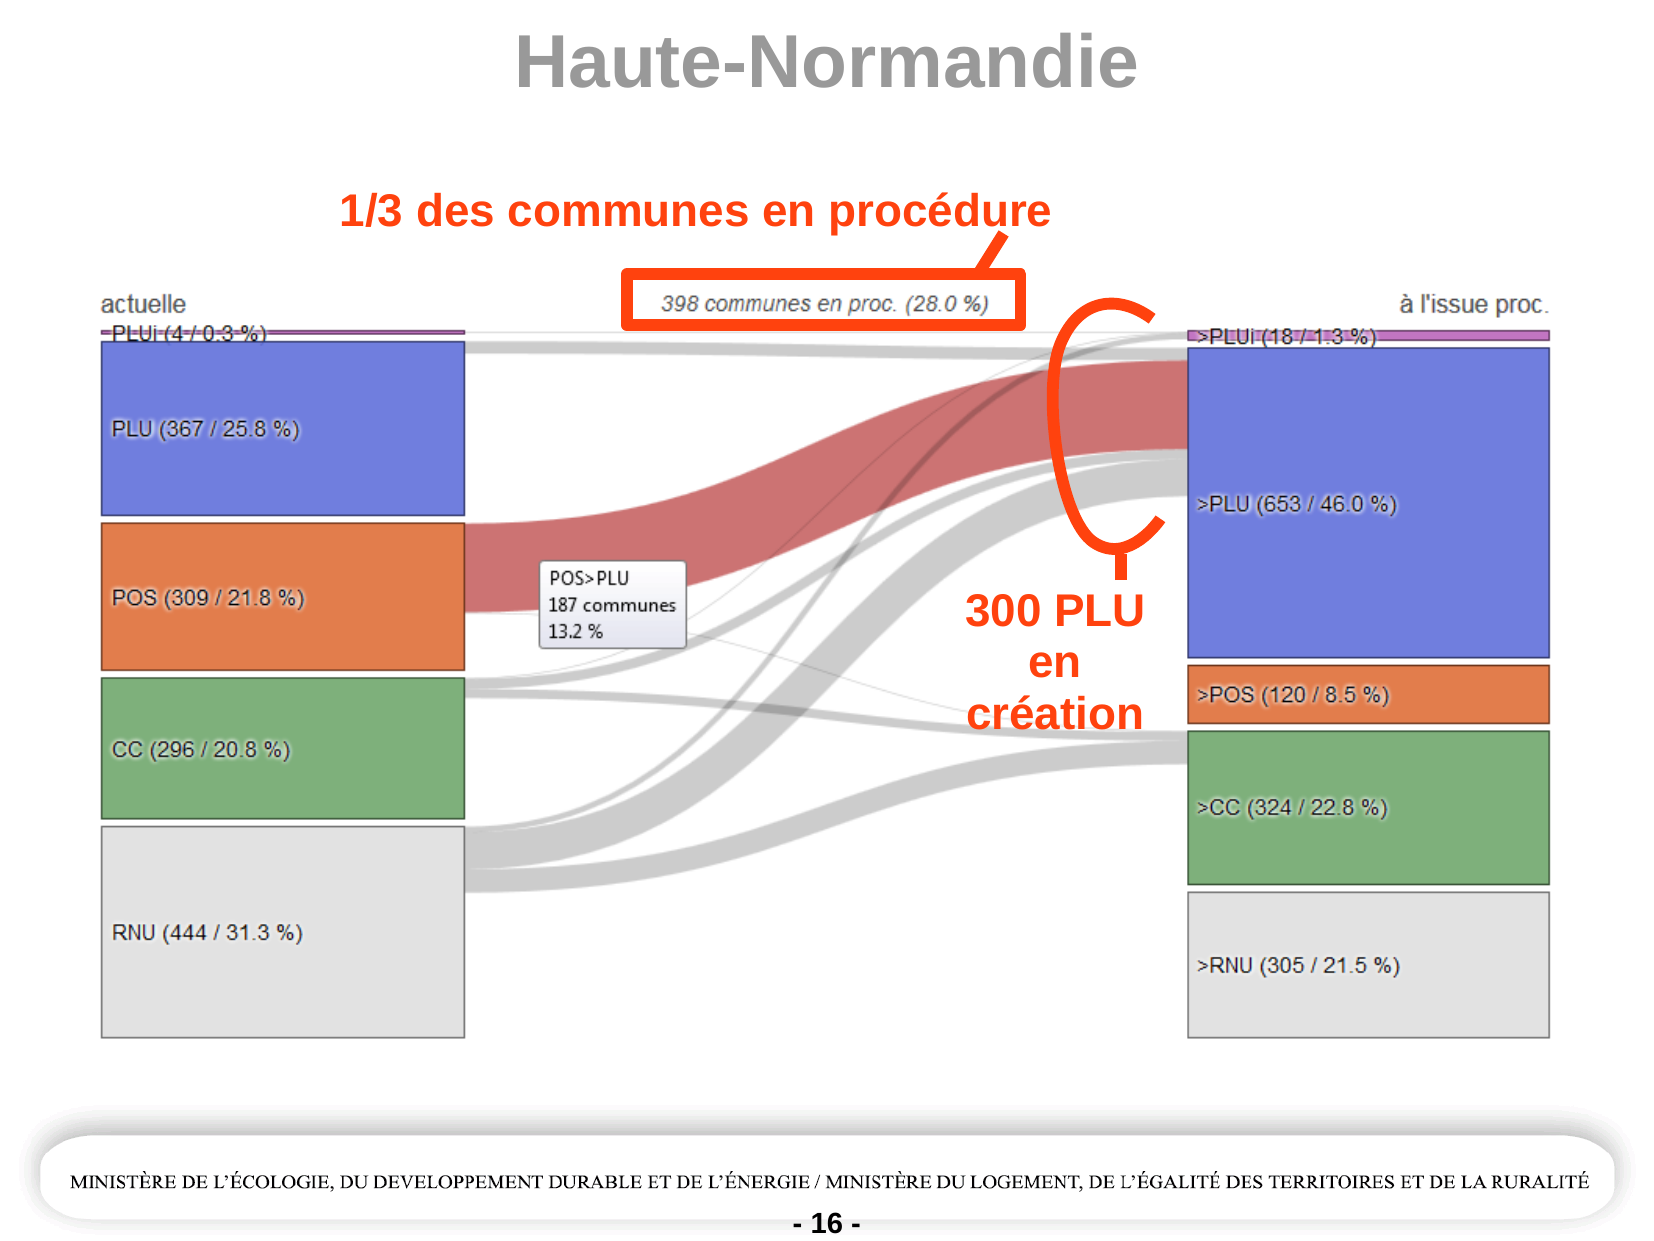

# Haute-Normandie
1/3 des communes en procédure
300 PLU en création